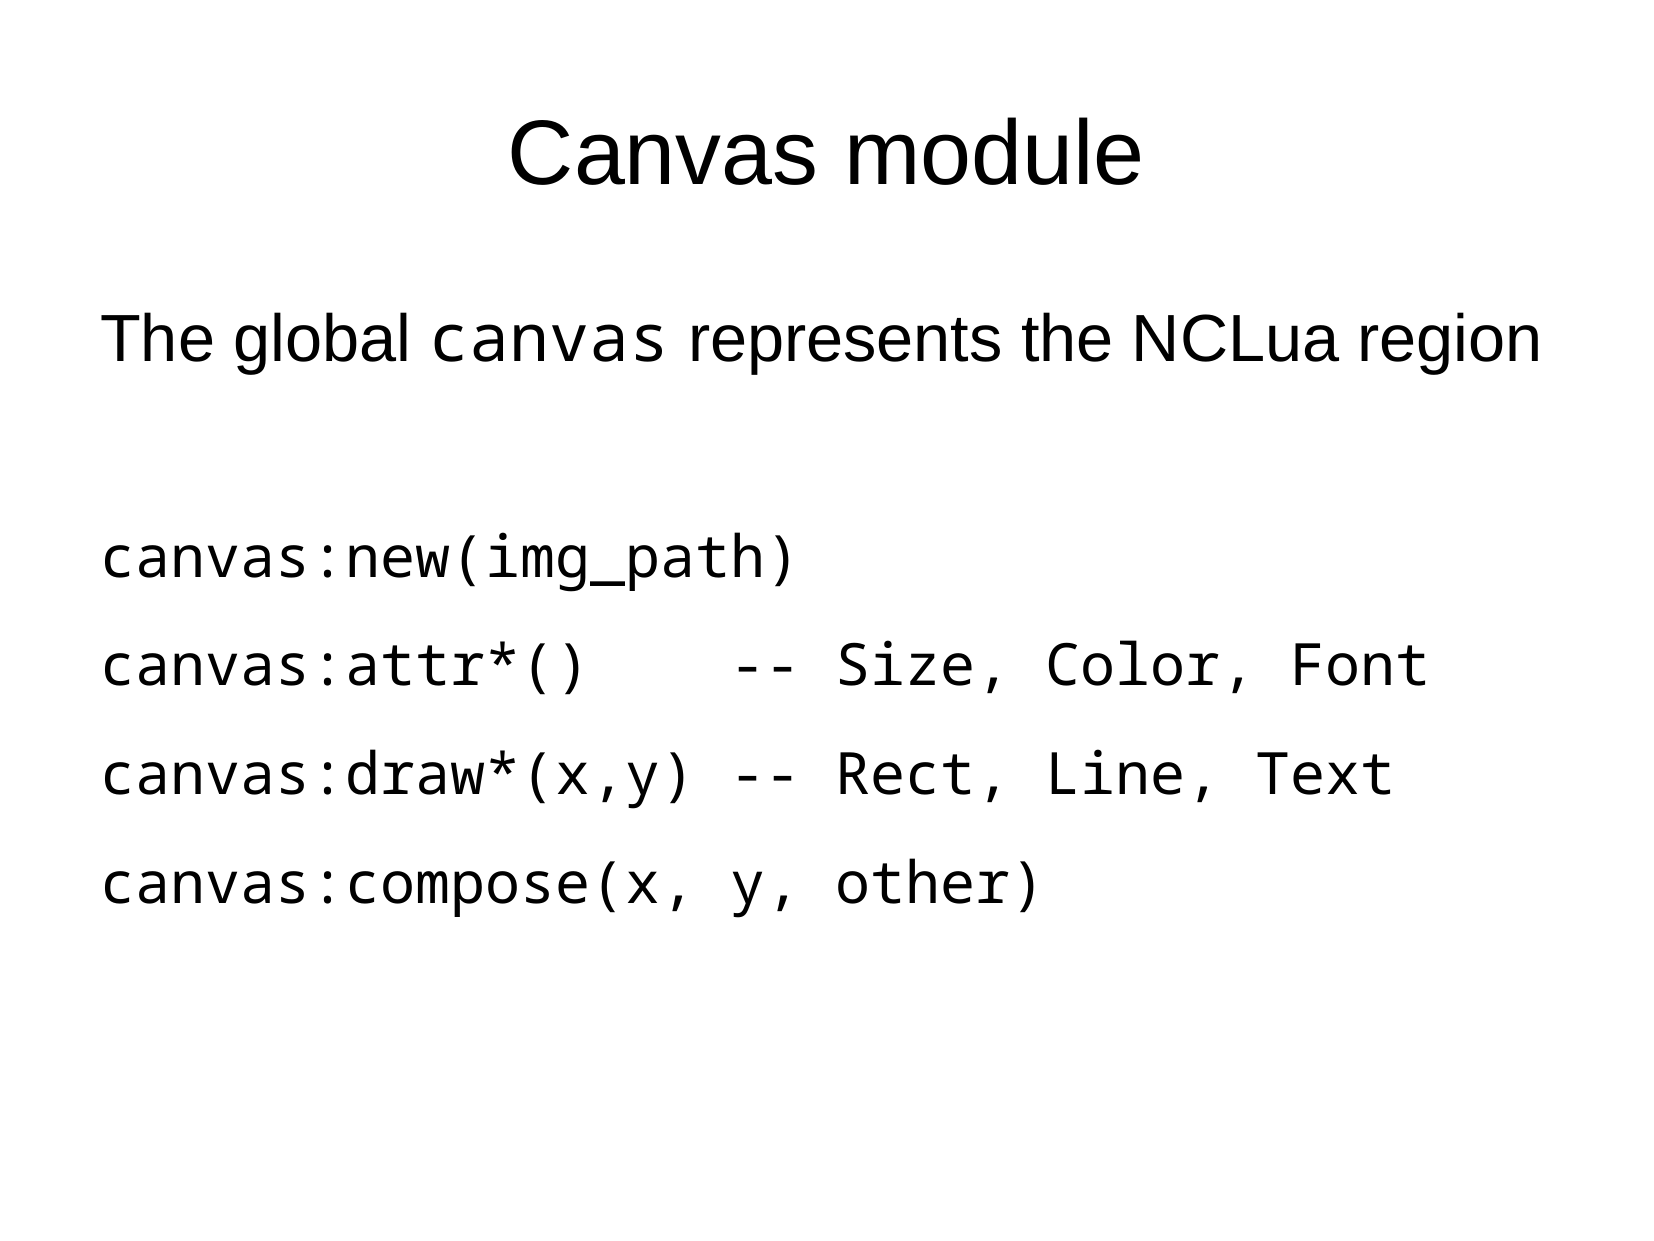

# Canvas module
The global canvas represents the NCLua region
canvas:new(img_path)
canvas:attr*() -- Size, Color, Font
canvas:draw*(x,y) -- Rect, Line, Text
canvas:compose(x, y, other)